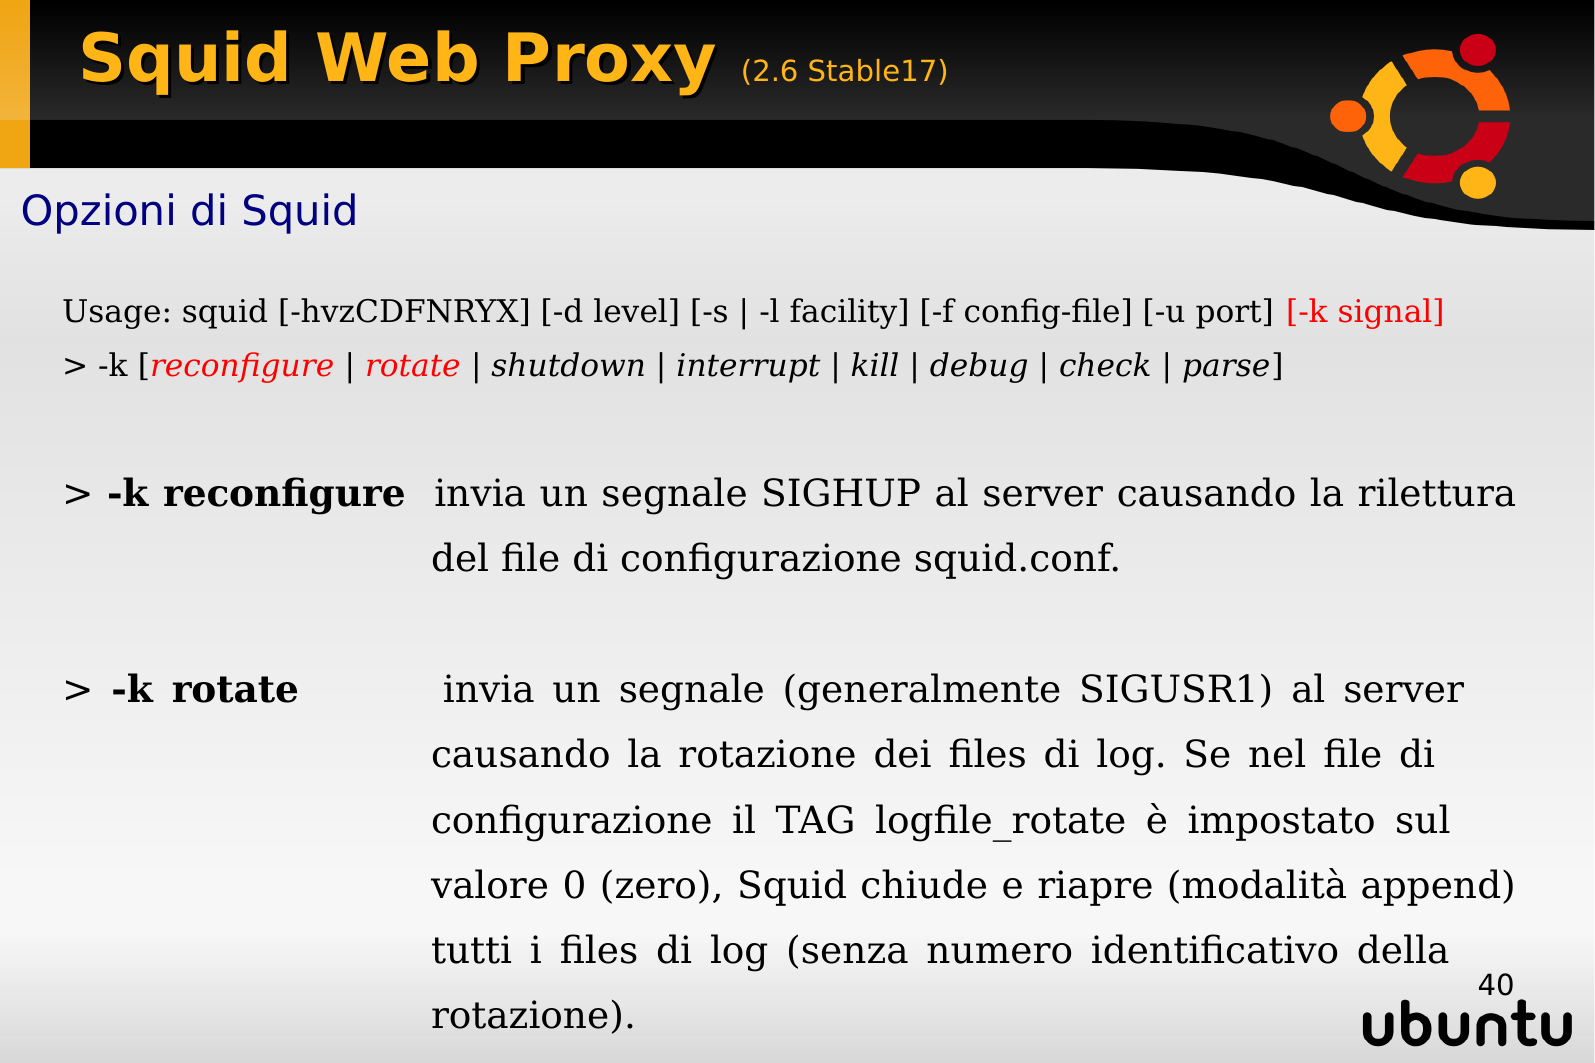

Squid Web Proxy (2.6 Stable17)
Opzioni di Squid
Usage: squid [-hvzCDFNRYX] [-d level] [-s | -l facility] [-f config-file] [-u port] [-k signal]
> -k [reconfigure | rotate | shutdown | interrupt | kill | debug | check | parse]
> -k reconfigure	invia un segnale SIGHUP al server causando la rilettura 					del file di configurazione squid.conf.
> -k rotate		invia un segnale (generalmente SIGUSR1) al server 						causando la rotazione dei files di log. Se nel file di 						configurazione il TAG logfile_rotate è impostato sul 						valore 0 (zero), Squid chiude e riapre (modalità append) 					tutti i files di log (senza numero identificativo della 						rotazione).
40